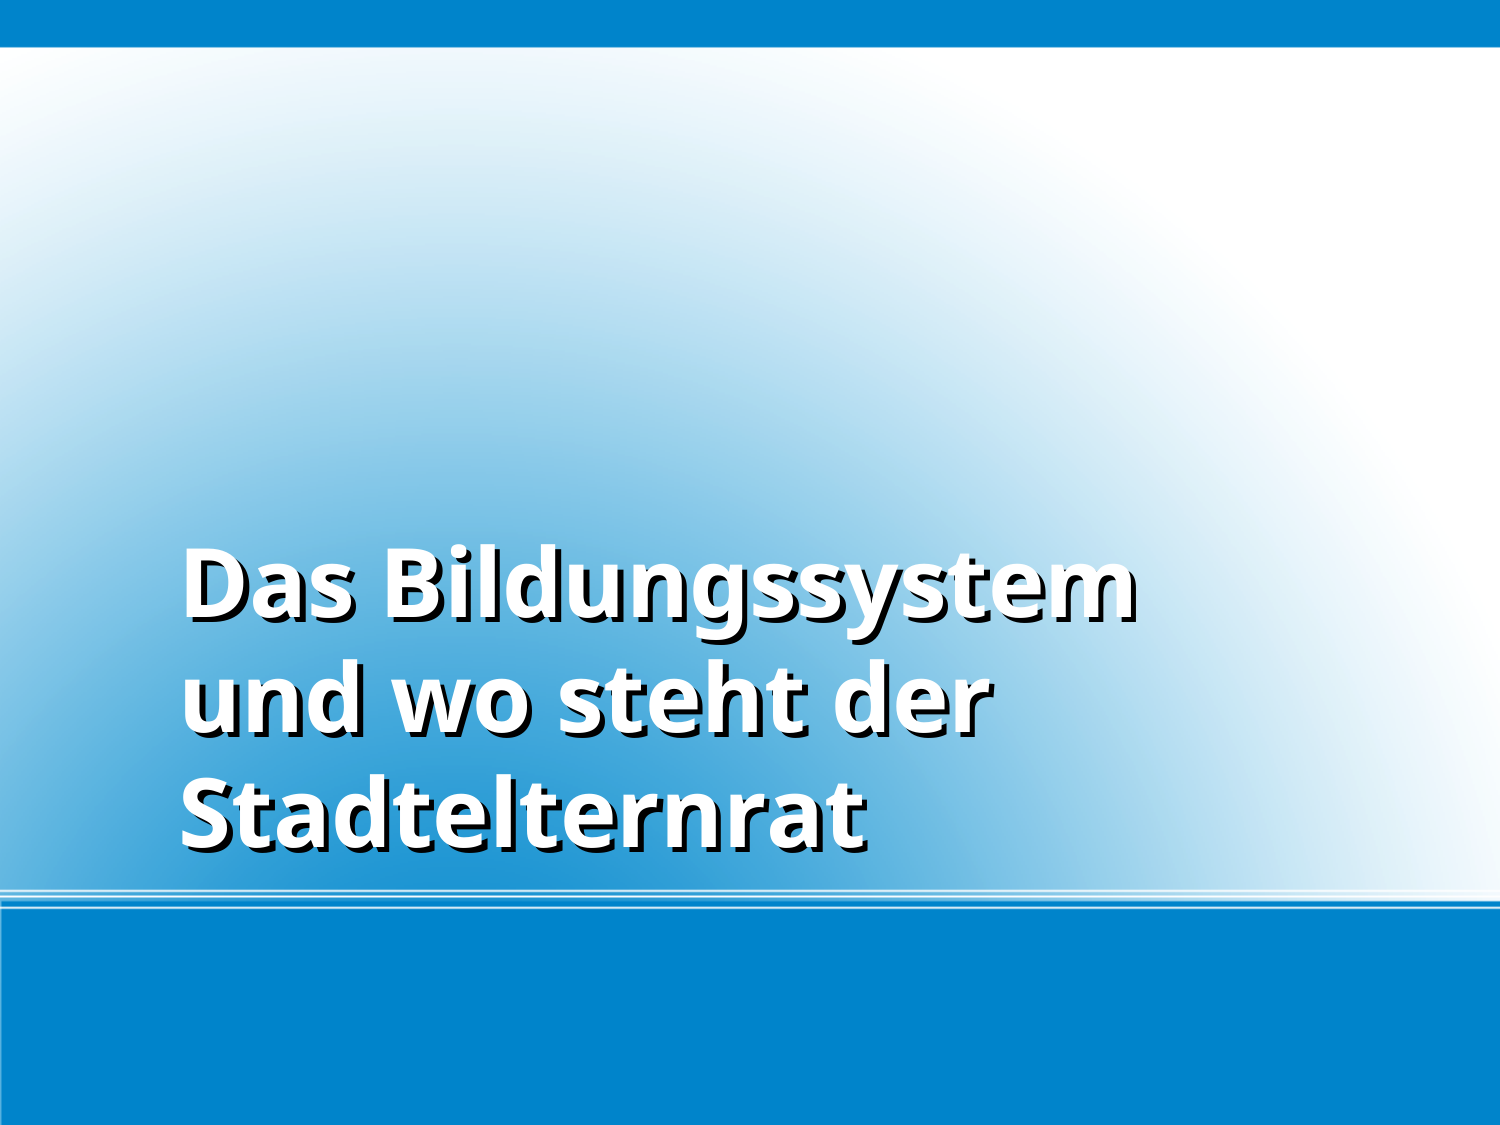

# Das Bildungssystem und wo steht der Stadtelternrat